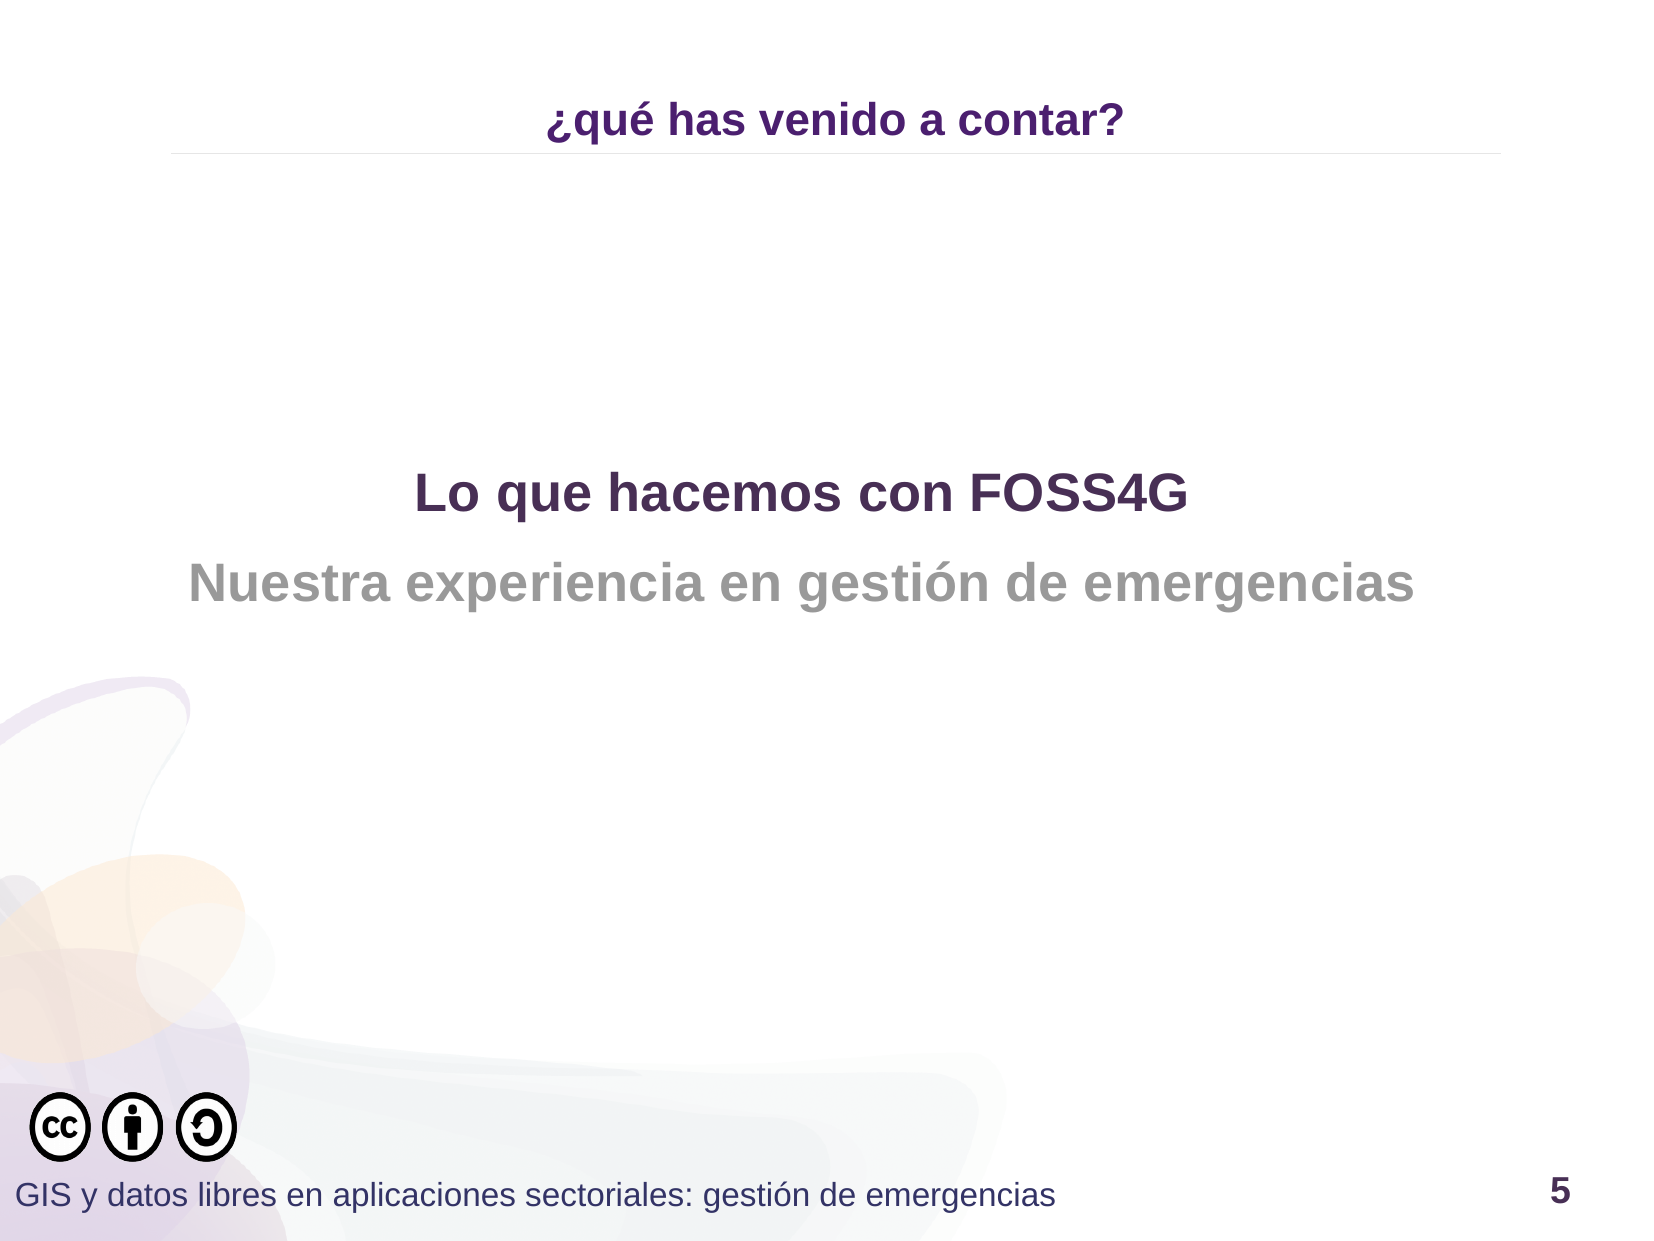

¿qué has venido a contar?
# Lo que hacemos con FOSS4G
Nuestra experiencia en gestión de emergencias